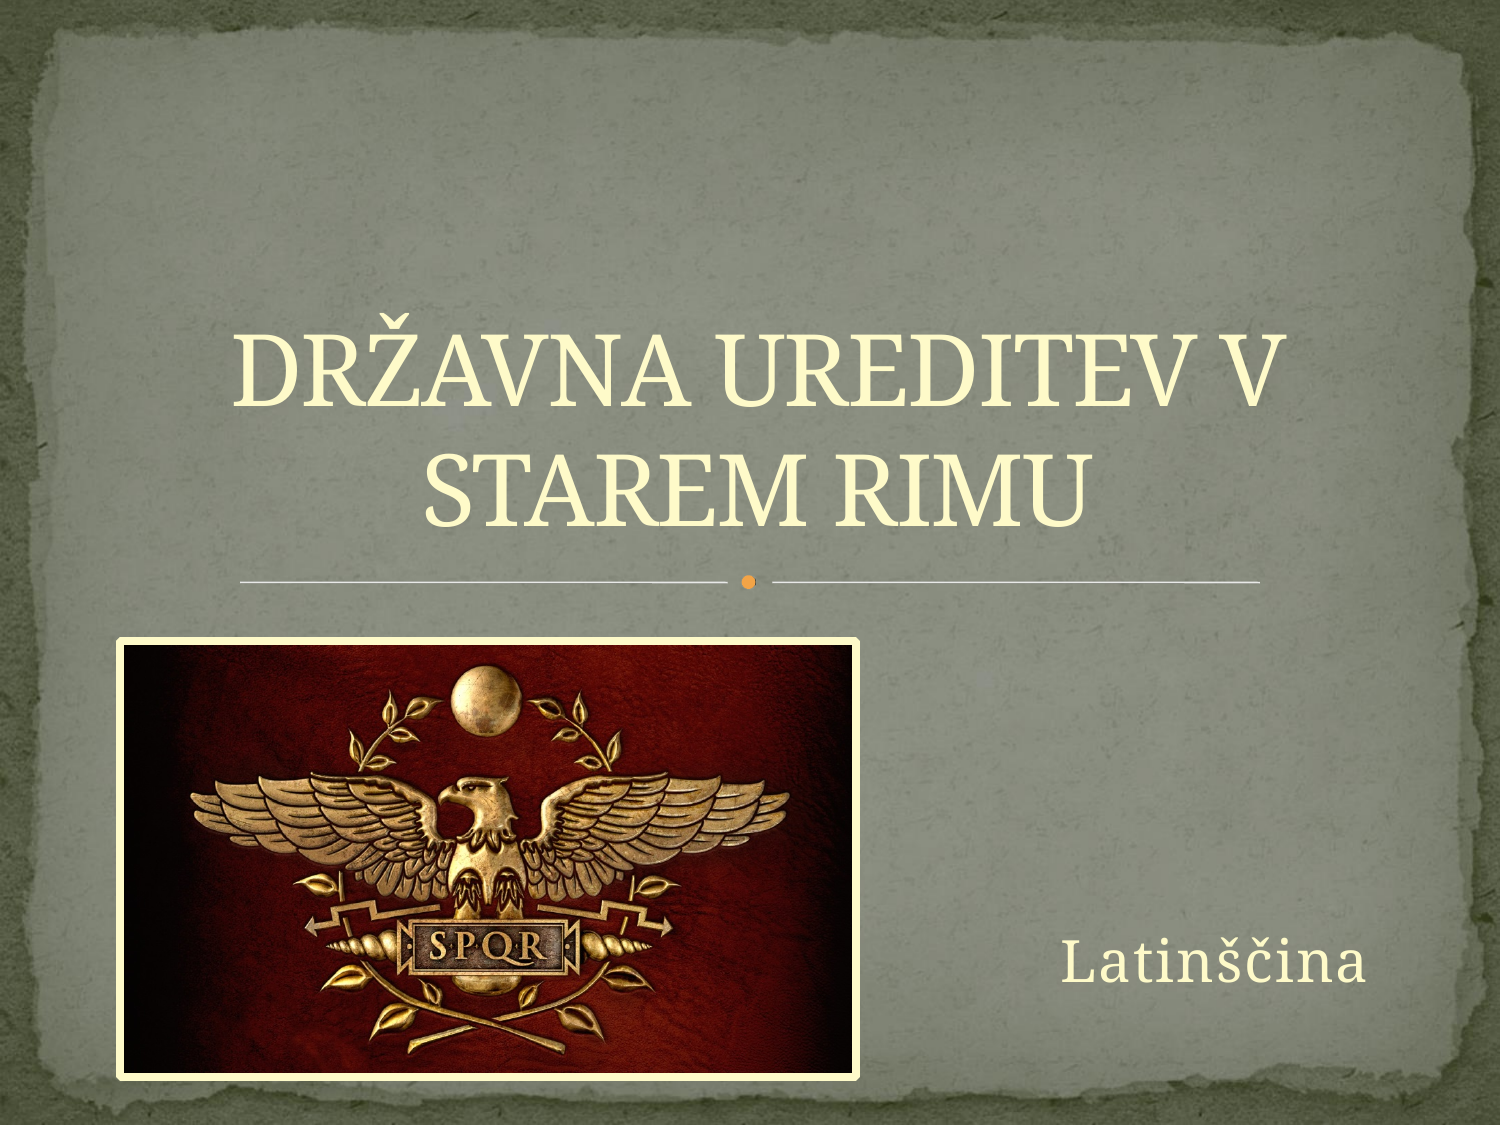

DRŽAVNA UREDITEV V STAREM RIMU
# Latinščina